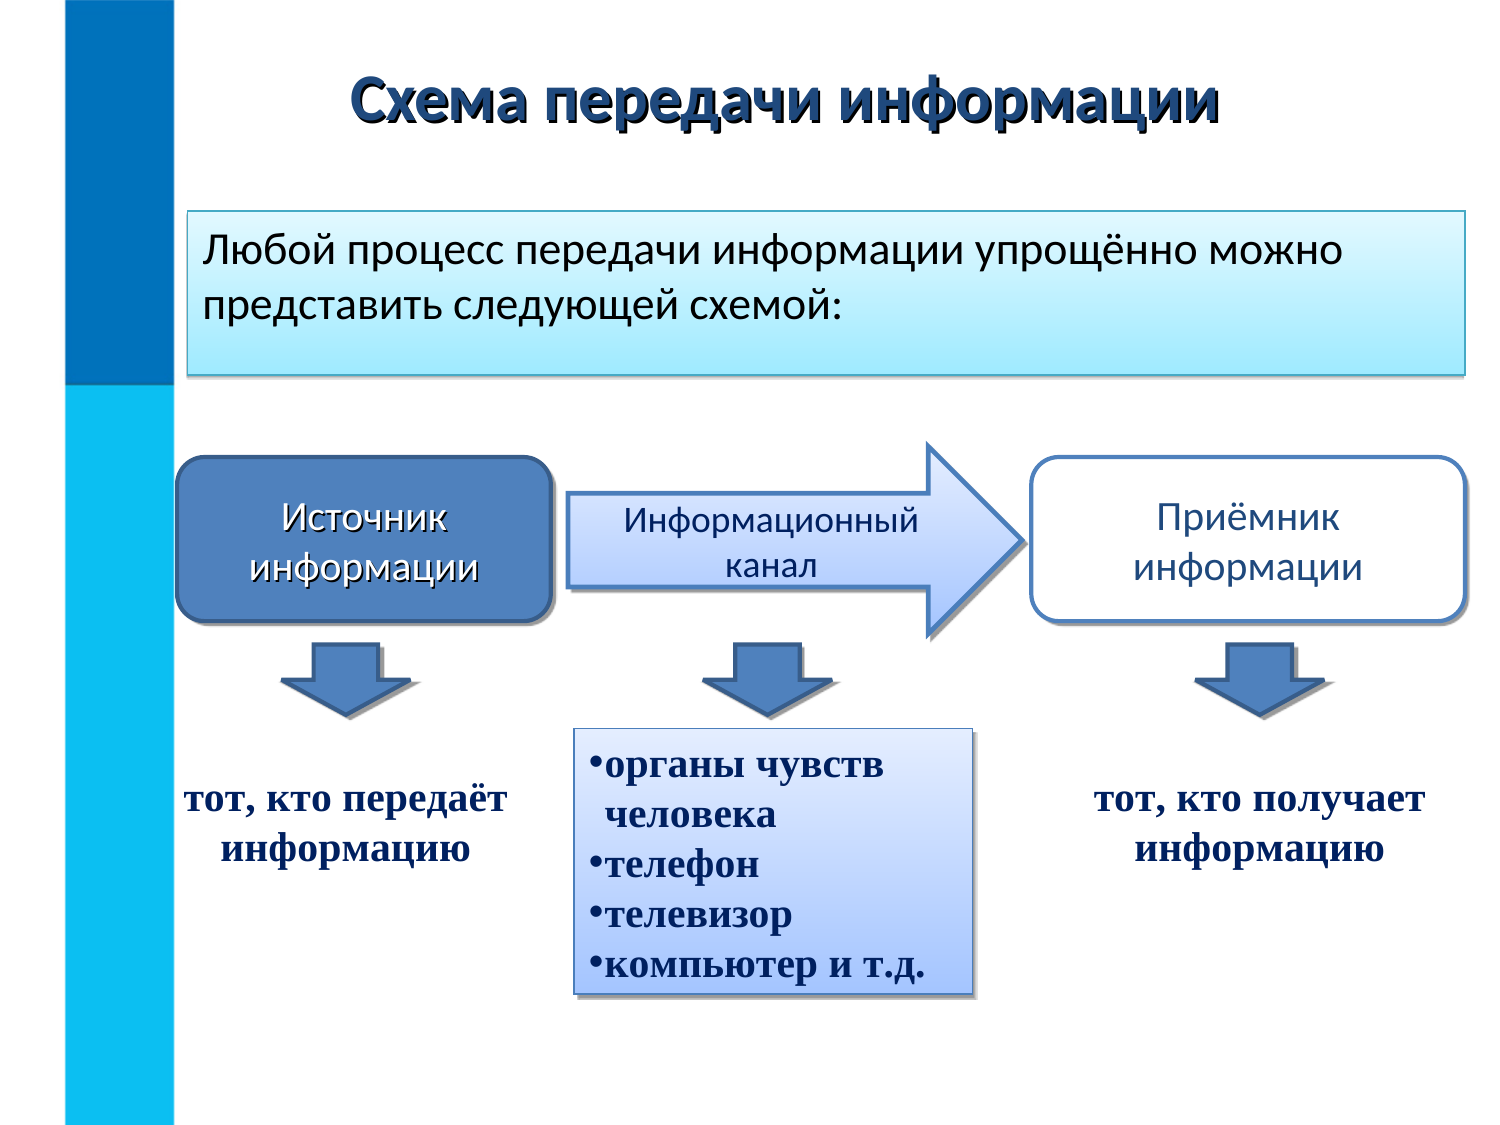

# Схема передачи информации
Любой процесс передачи информации упрощённо можно представить следующей схемой:
Информационный канал
Источник информации
Приёмник информации
органы чувств
человека
телефон
телевизор
компьютер и т.д.
тот, кто передаёт информацию
тот, кто получает информацию